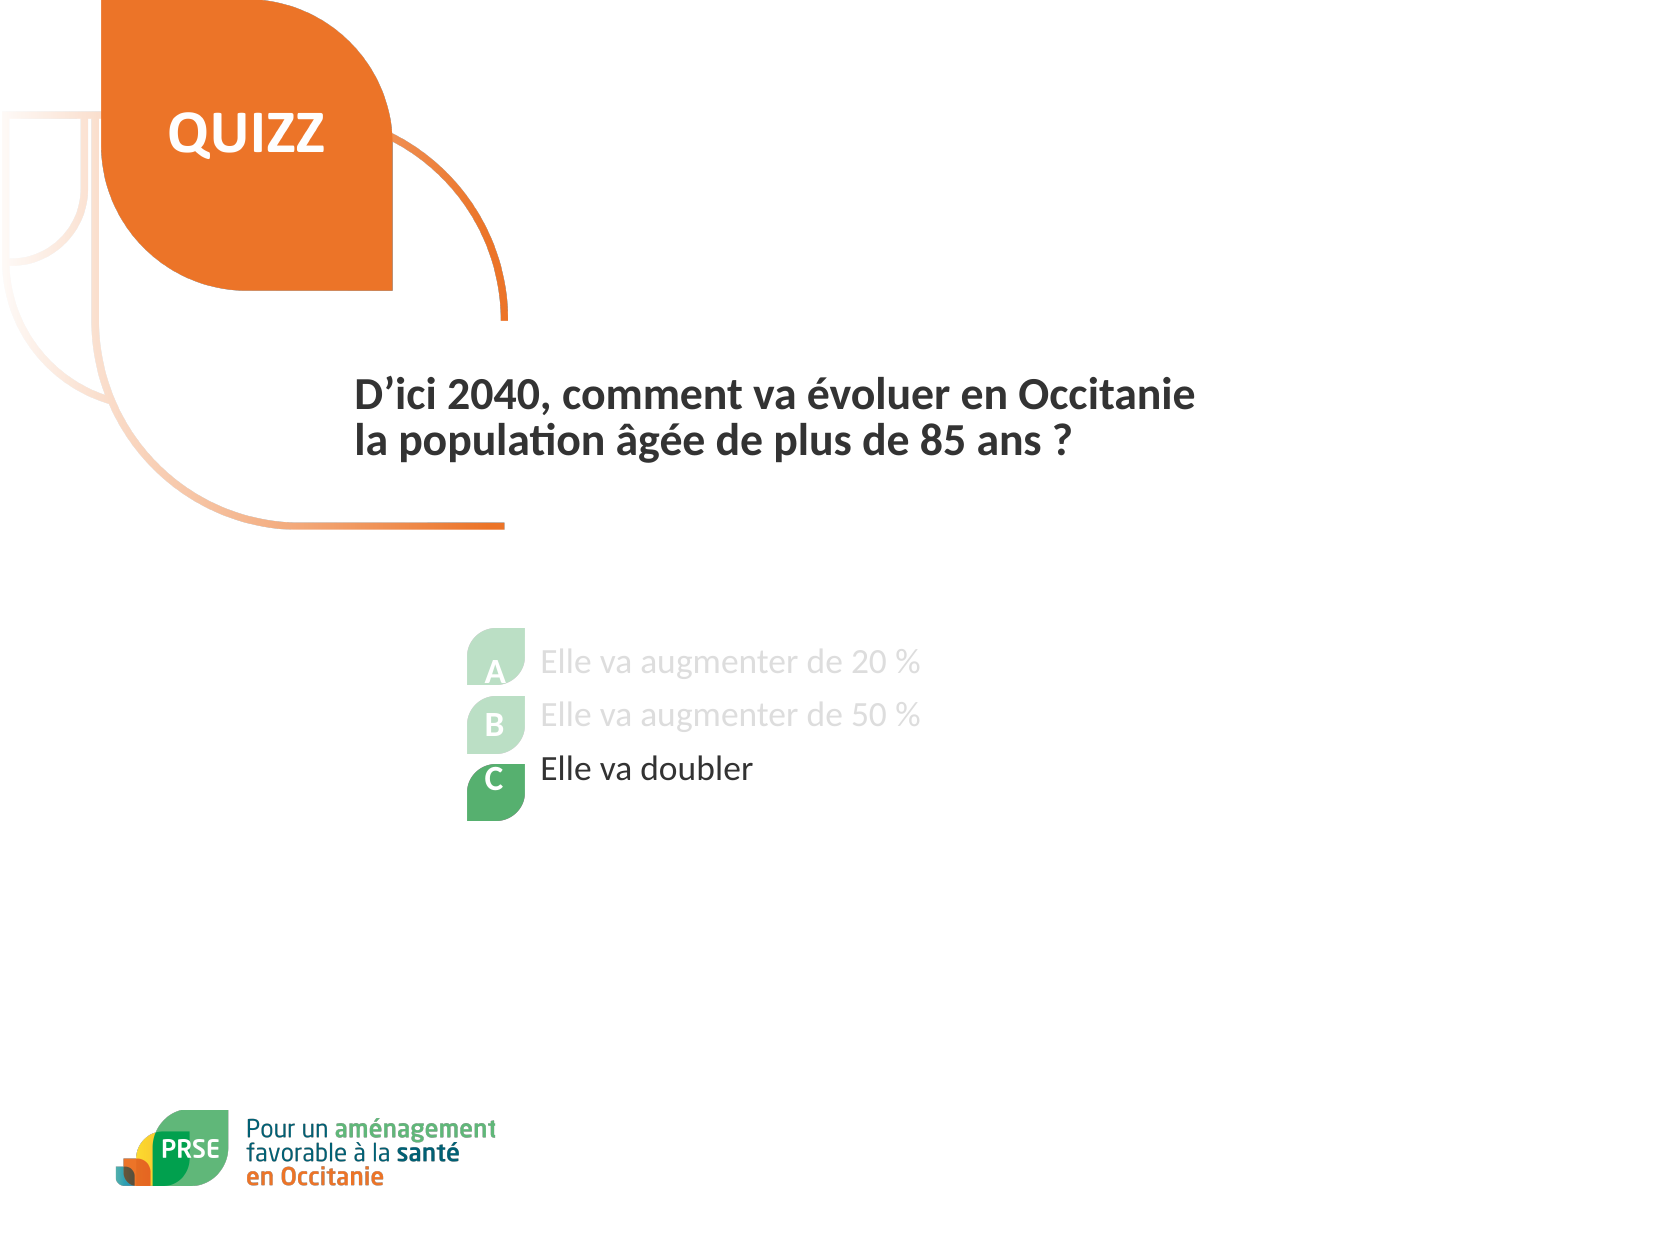

# D’ici 2040, comment va évoluer en Occitanie la population âgée de plus de 85 ans ?
Elle va augmenter de 20 %
Elle va augmenter de 50 %
Elle va doubler
A
B
C